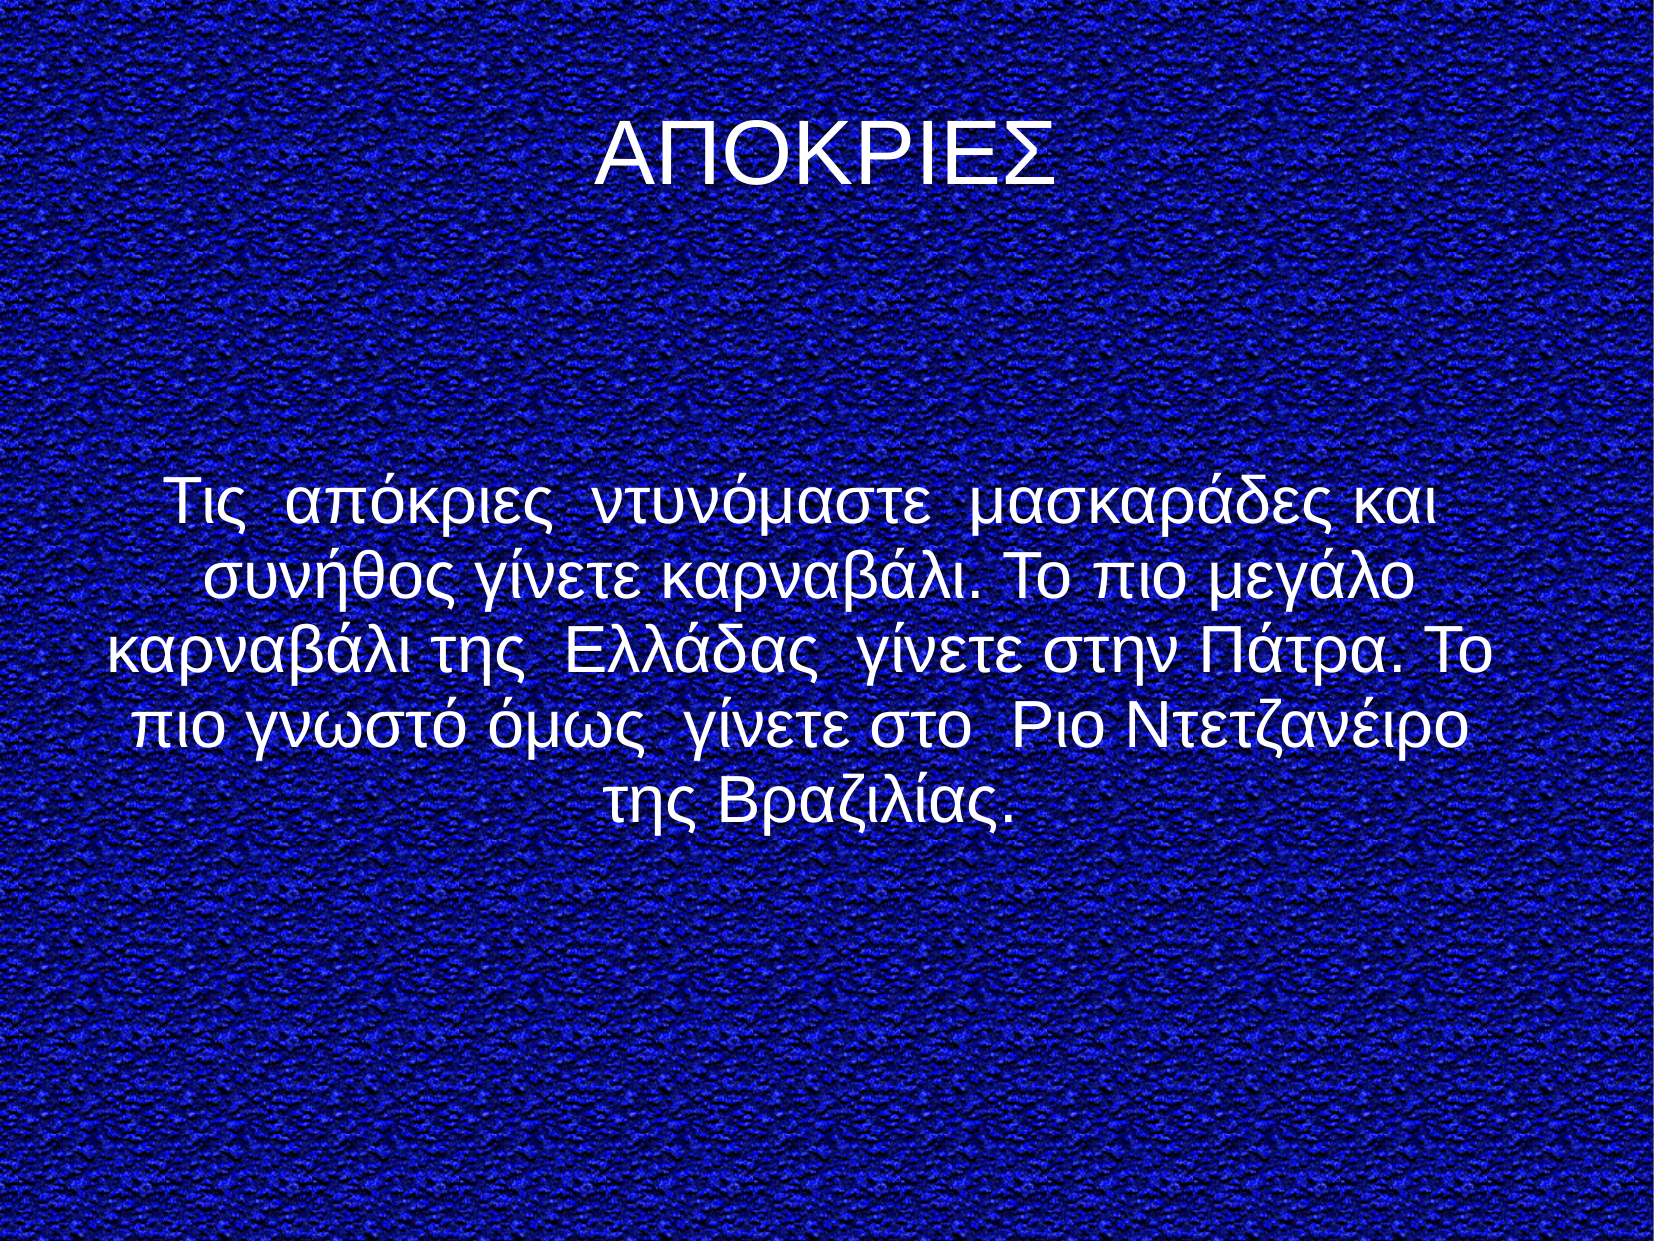

# ΑΠΟΚΡΙΕΣ
Τις απόκριες ντυνόμαστε μασκαράδες και συνήθος γίνετε καρναβάλι. Το πιο μεγάλο καρναβάλι της Ελλάδας γίνετε στην Πάτρα. Το πιο γνωστό όμως γίνετε στο Ριο Ντετζανέιρο της Βραζιλίας.